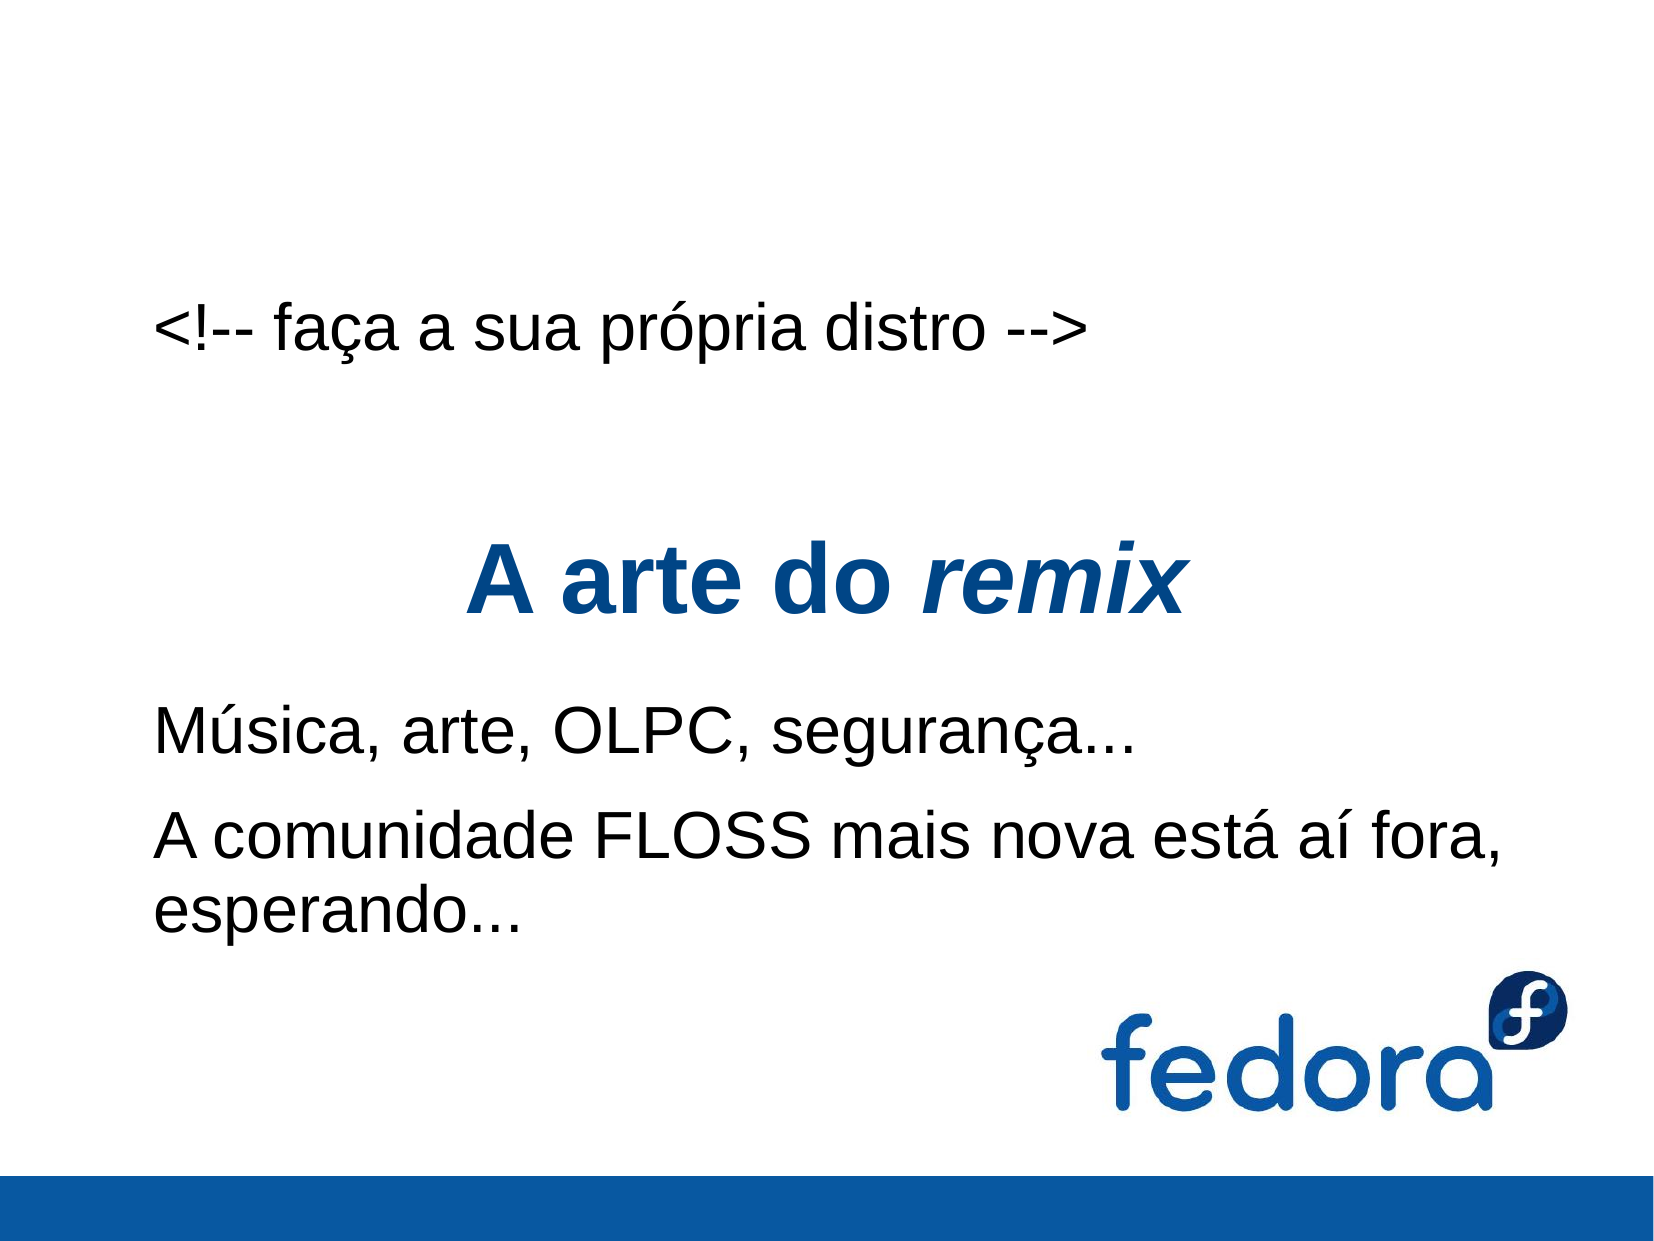

A arte do remix
# <!-- faça a sua própria distro -->
Música, arte, OLPC, segurança...
A comunidade FLOSS mais nova está aí fora, esperando...